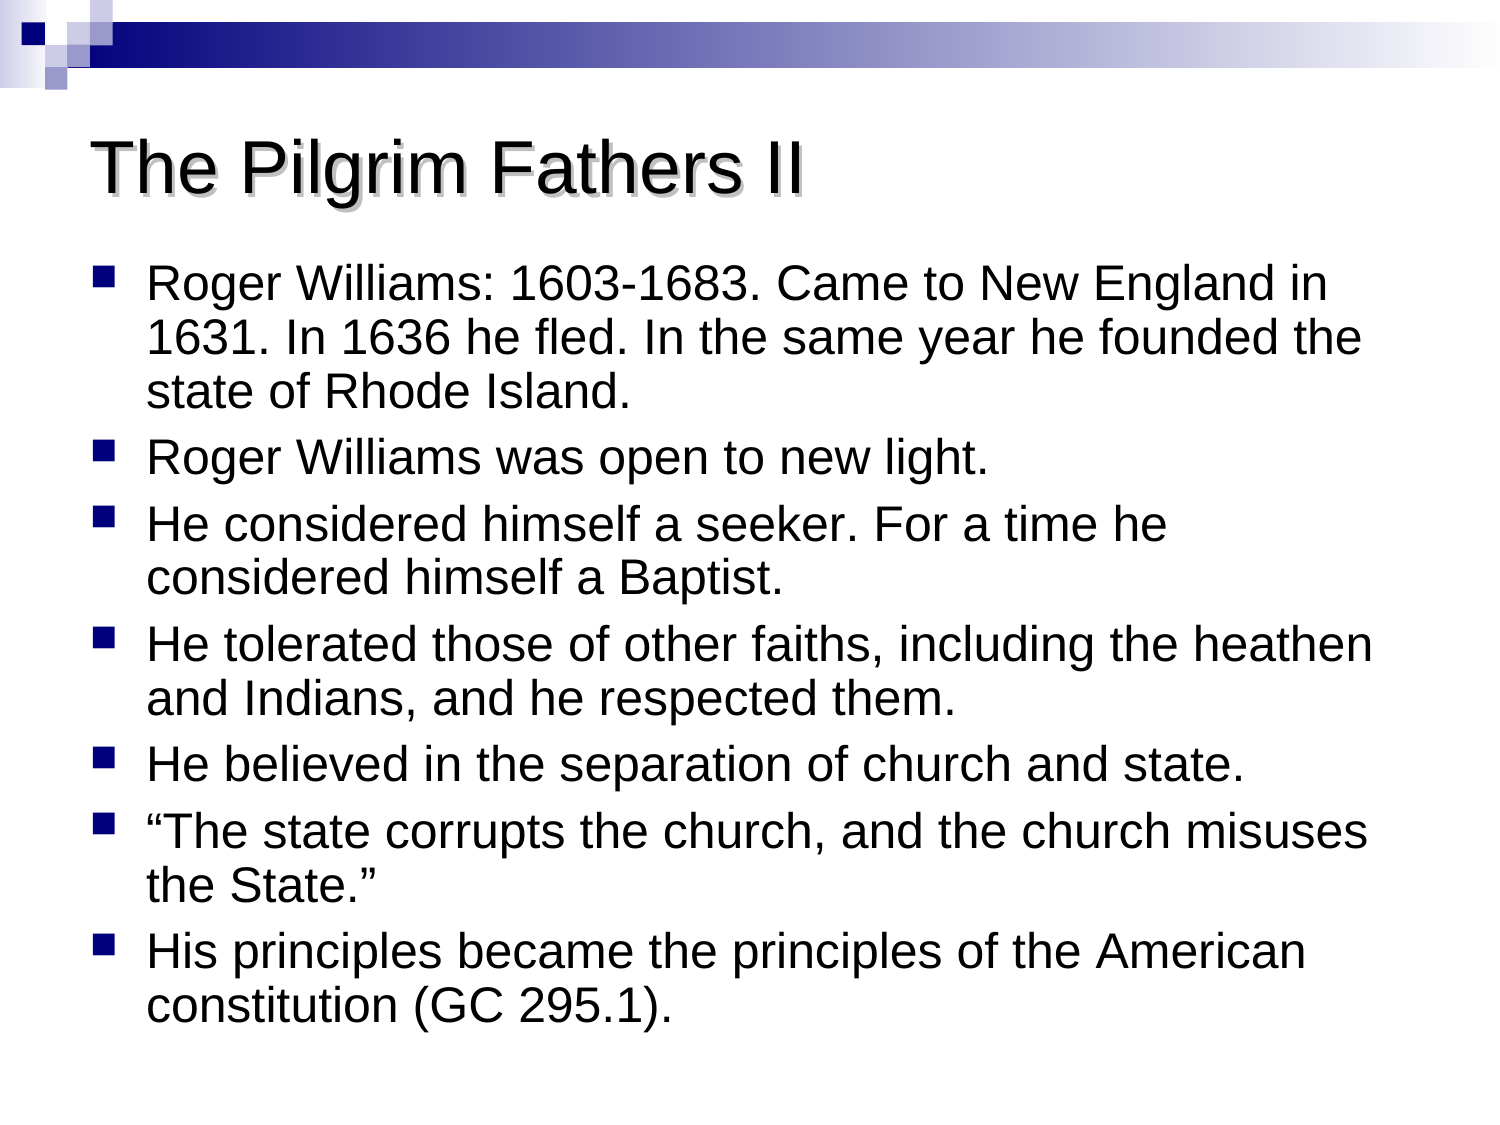

# The Pilgrim Fathers II
Roger Williams: 1603-1683. Came to New England in 1631. In 1636 he fled. In the same year he founded the state of Rhode Island.
Roger Williams was open to new light.
He considered himself a seeker. For a time he considered himself a Baptist.
He tolerated those of other faiths, including the heathen and Indians, and he respected them.
He believed in the separation of church and state.
“The state corrupts the church, and the church misuses the State.”
His principles became the principles of the American constitution (GC 295.1).